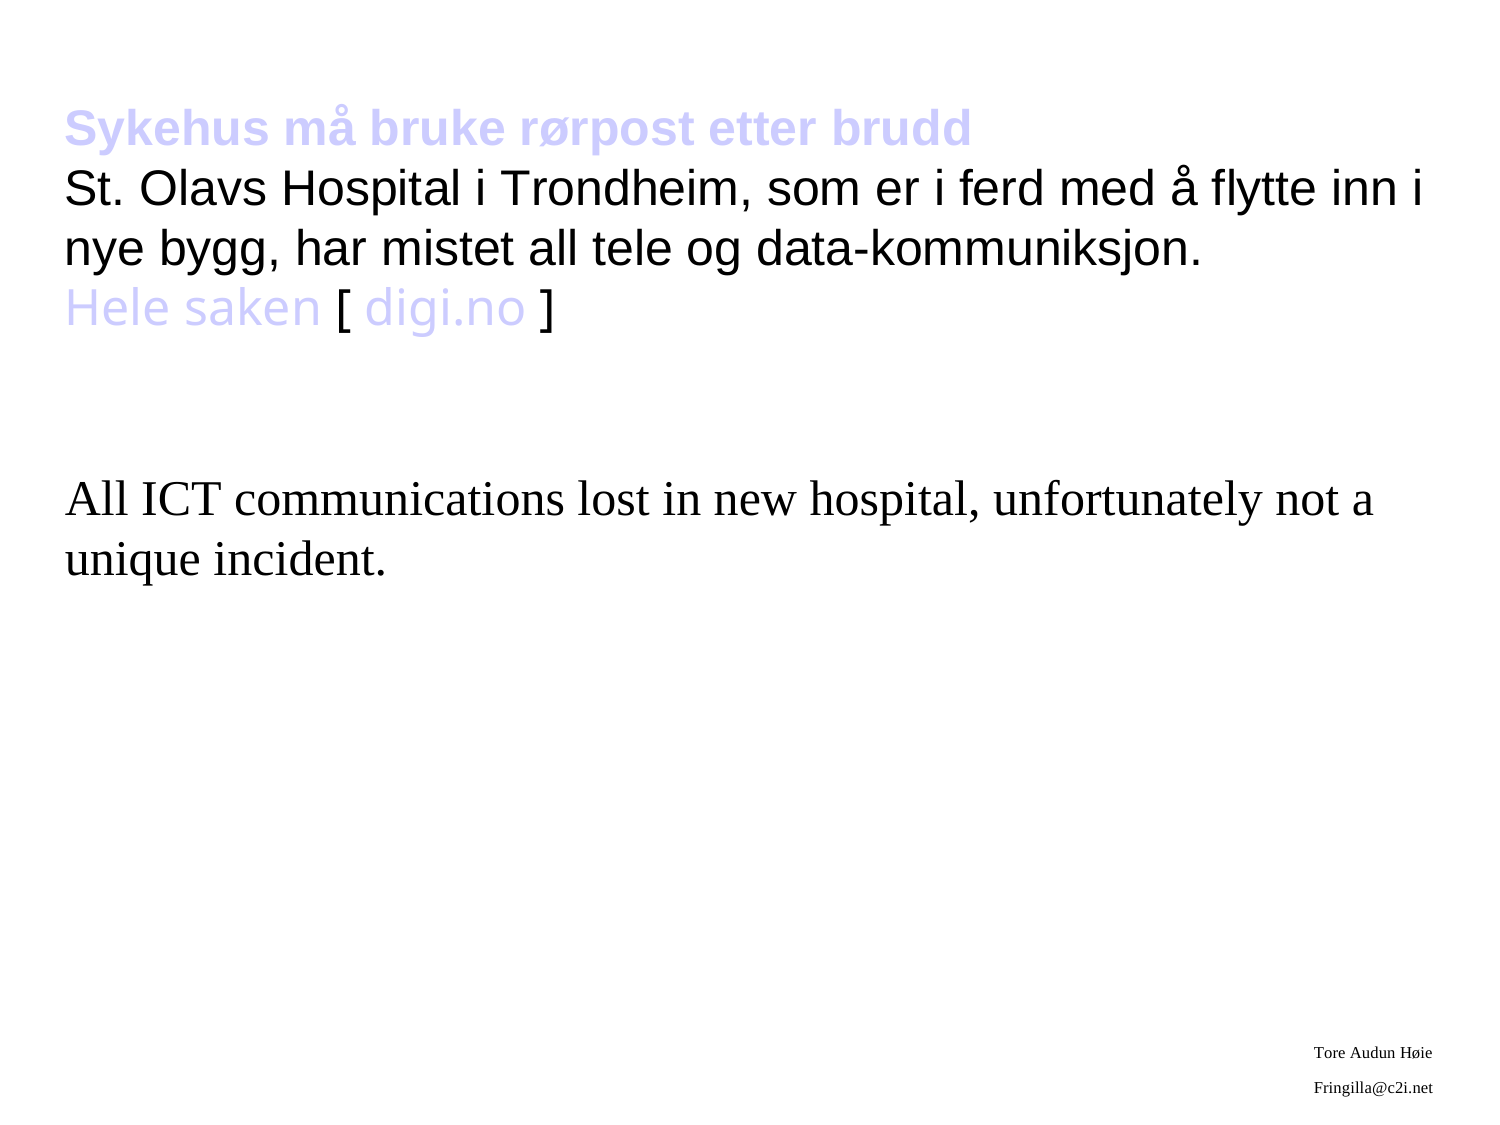

Sykehus må bruke rørpost etter brudd
St. Olavs Hospital i Trondheim, som er i ferd med å flytte inn i nye bygg, har mistet all tele og data-kommuniksjon. Hele saken [ digi.no ]
All ICT communications lost in new hospital, unfortunately not a unique incident.
Tore Audun Høie
Fringilla@c2i.net